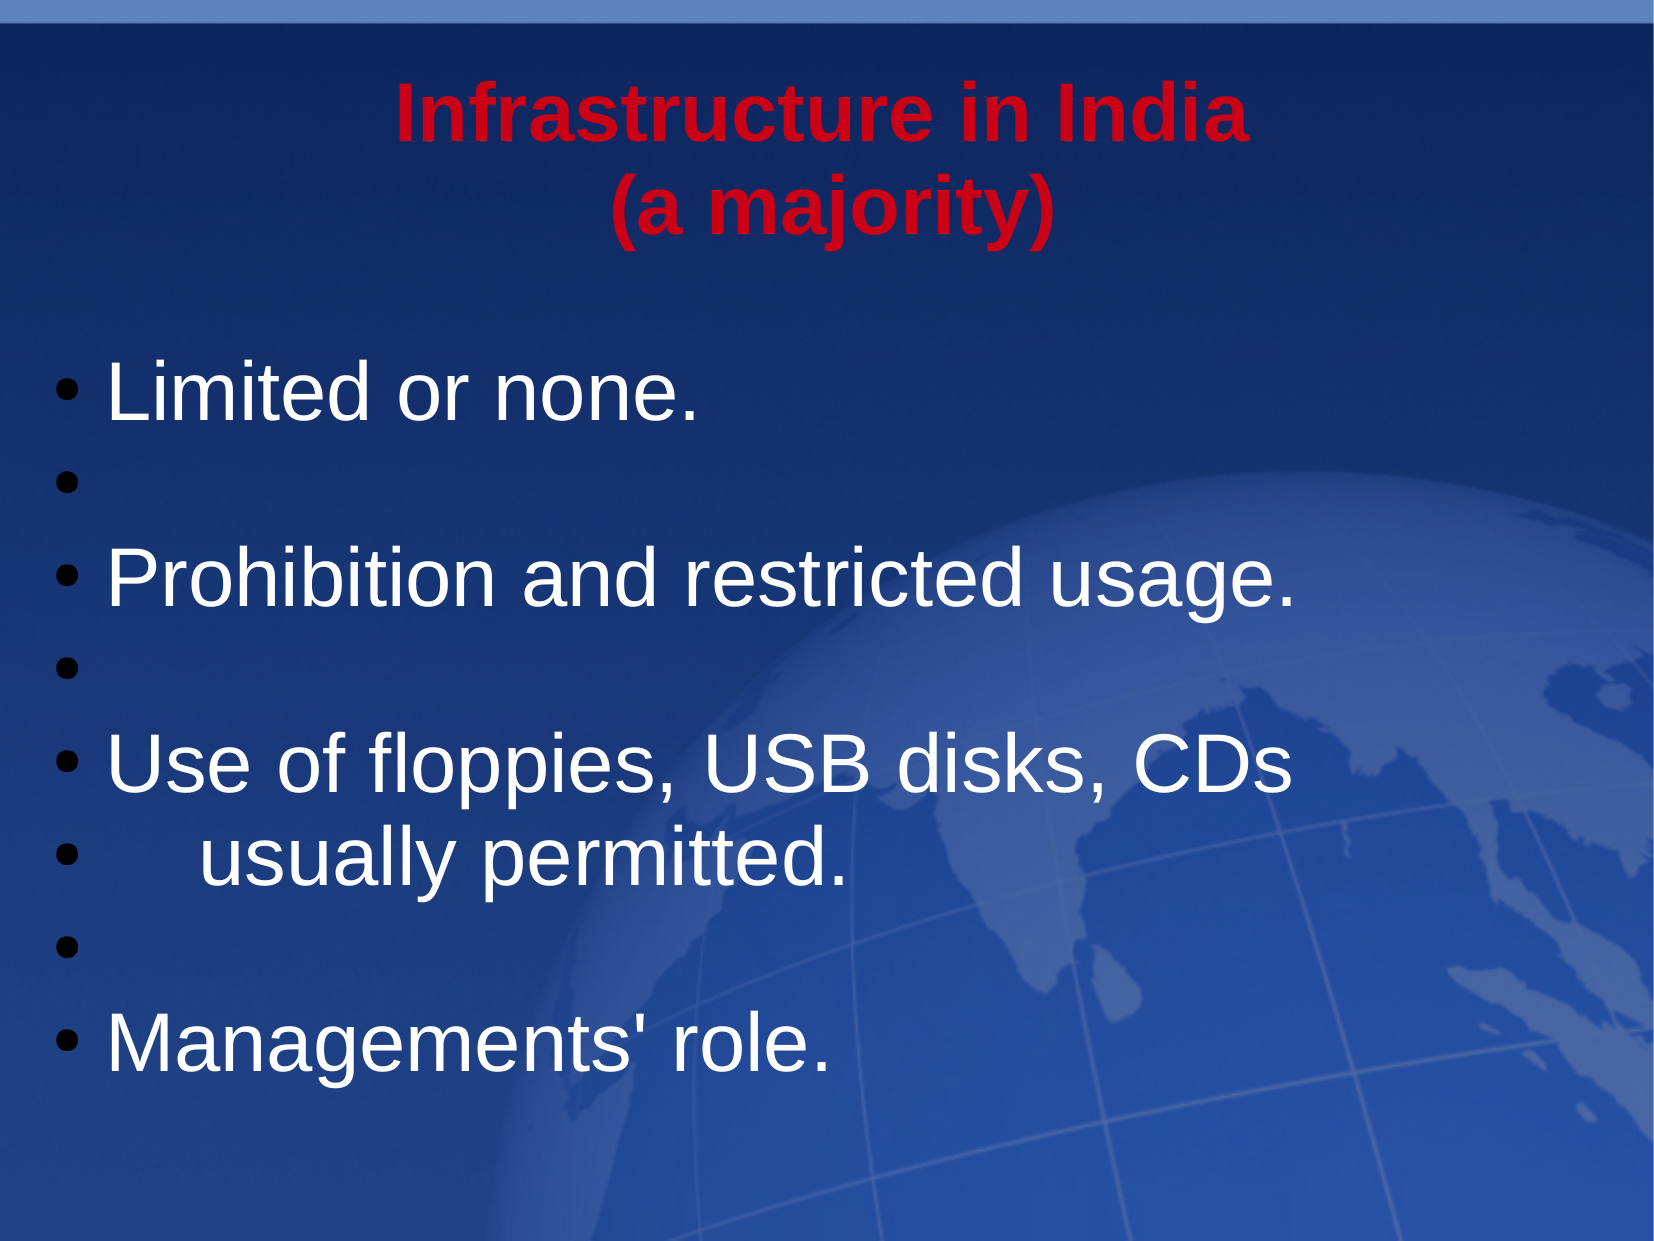

Infrastructure in India
(a majority)
 Limited or none.
 Prohibition and restricted usage.
 Use of floppies, USB disks, CDs
 usually permitted.
 Managements' role.